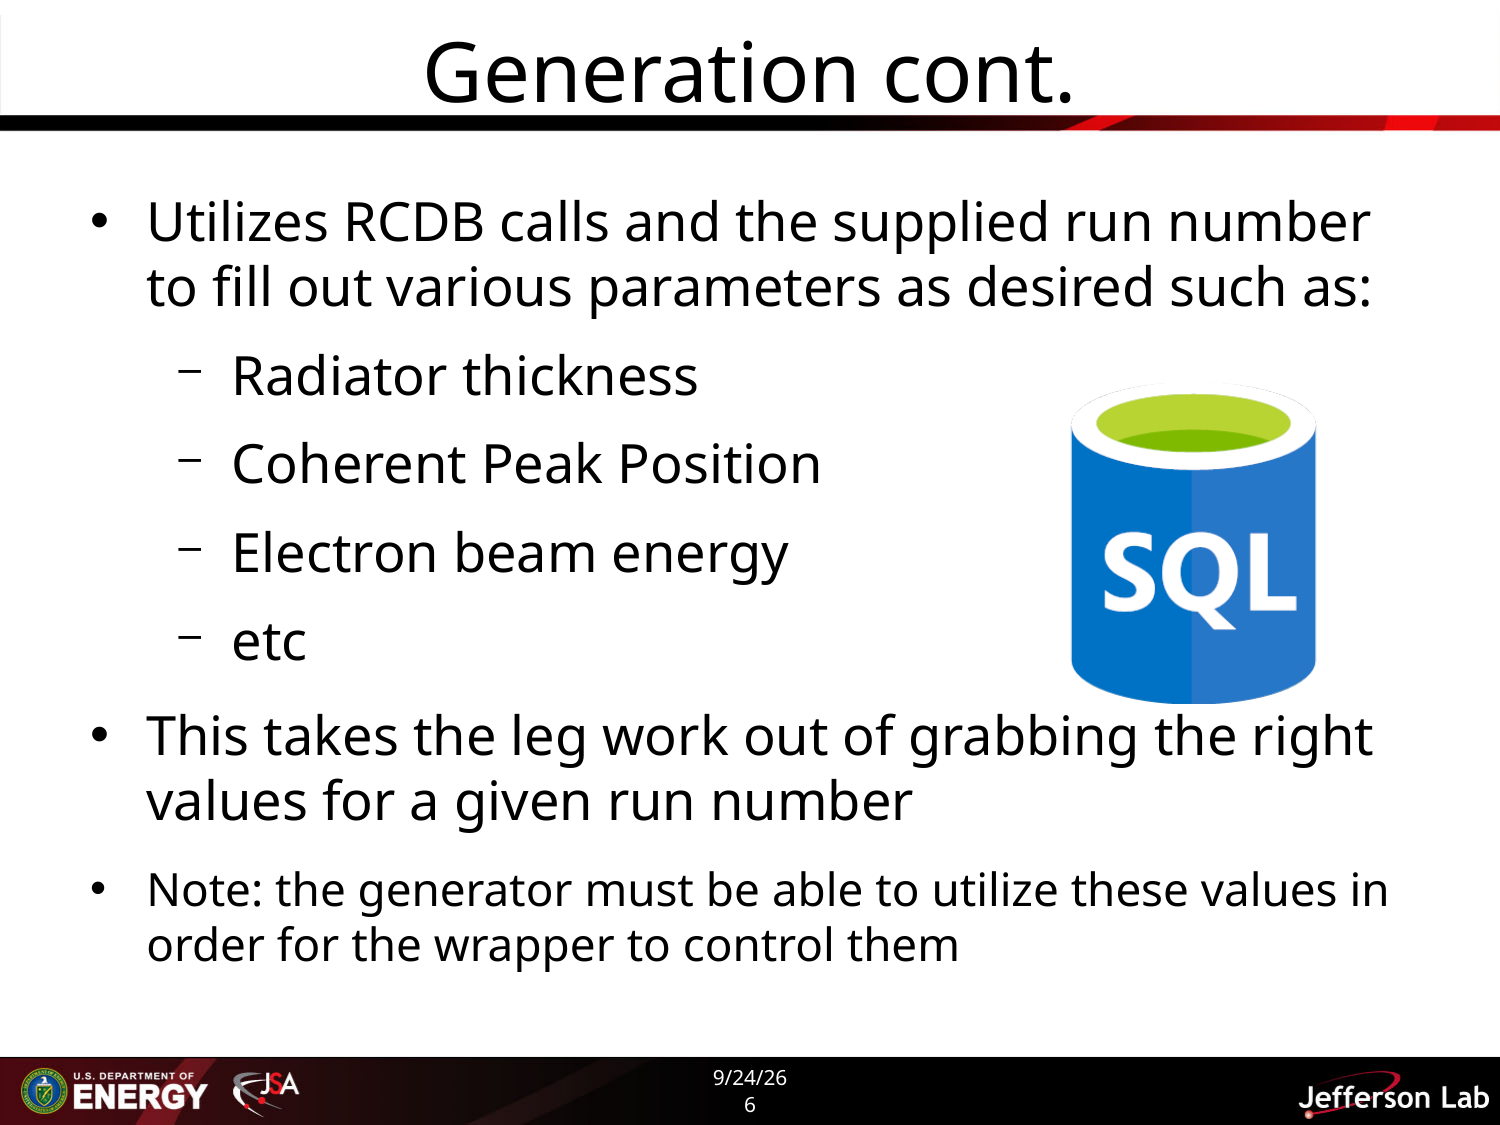

# Generation cont.
Utilizes RCDB calls and the supplied run number to fill out various parameters as desired such as:
Radiator thickness
Coherent Peak Position
Electron beam energy
etc
This takes the leg work out of grabbing the right values for a given run number
Note: the generator must be able to utilize these values in order for the wrapper to control them